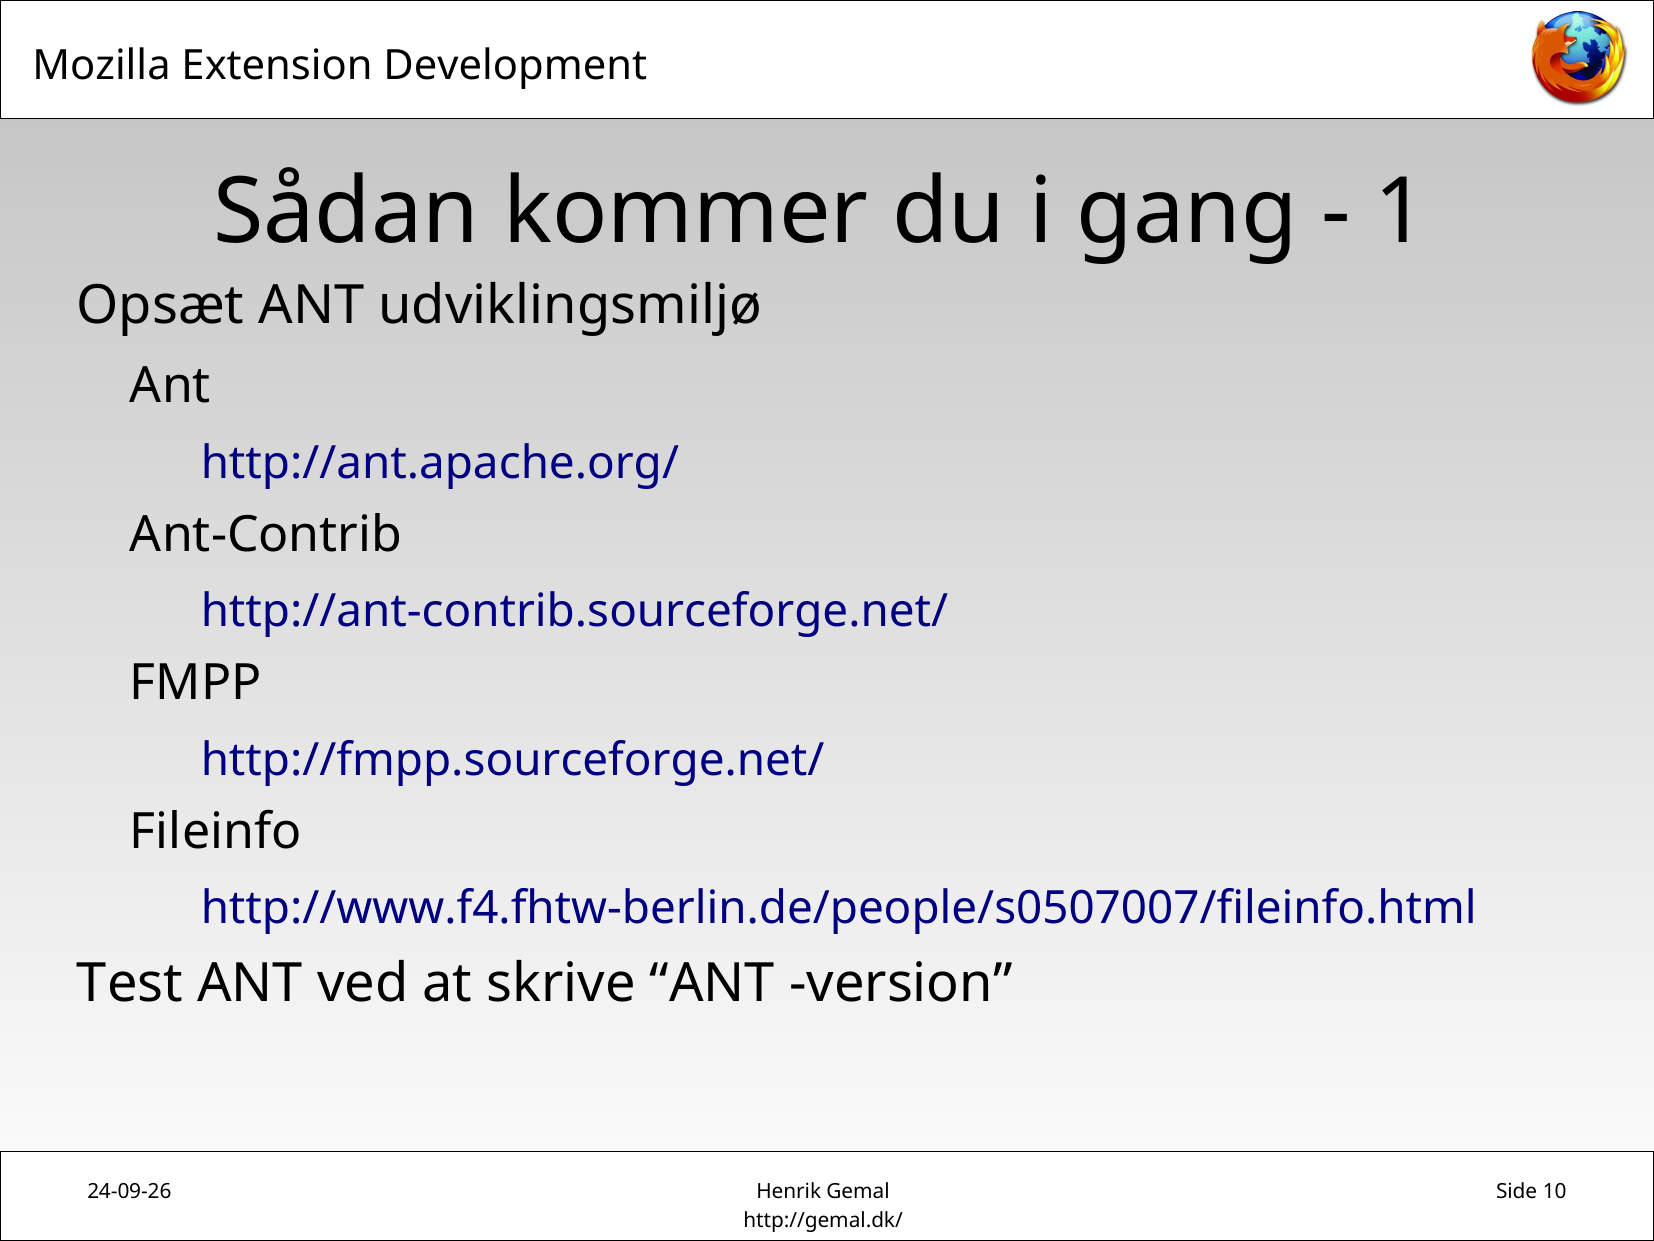

# Sådan kommer du i gang - 1
Opsæt ANT udviklingsmiljø
Ant
http://ant.apache.org/
Ant-Contrib
http://ant-contrib.sourceforge.net/
FMPP
http://fmpp.sourceforge.net/
Fileinfo
http://www.f4.fhtw-berlin.de/people/s0507007/fileinfo.html
Test ANT ved at skrive “ANT -version”
10